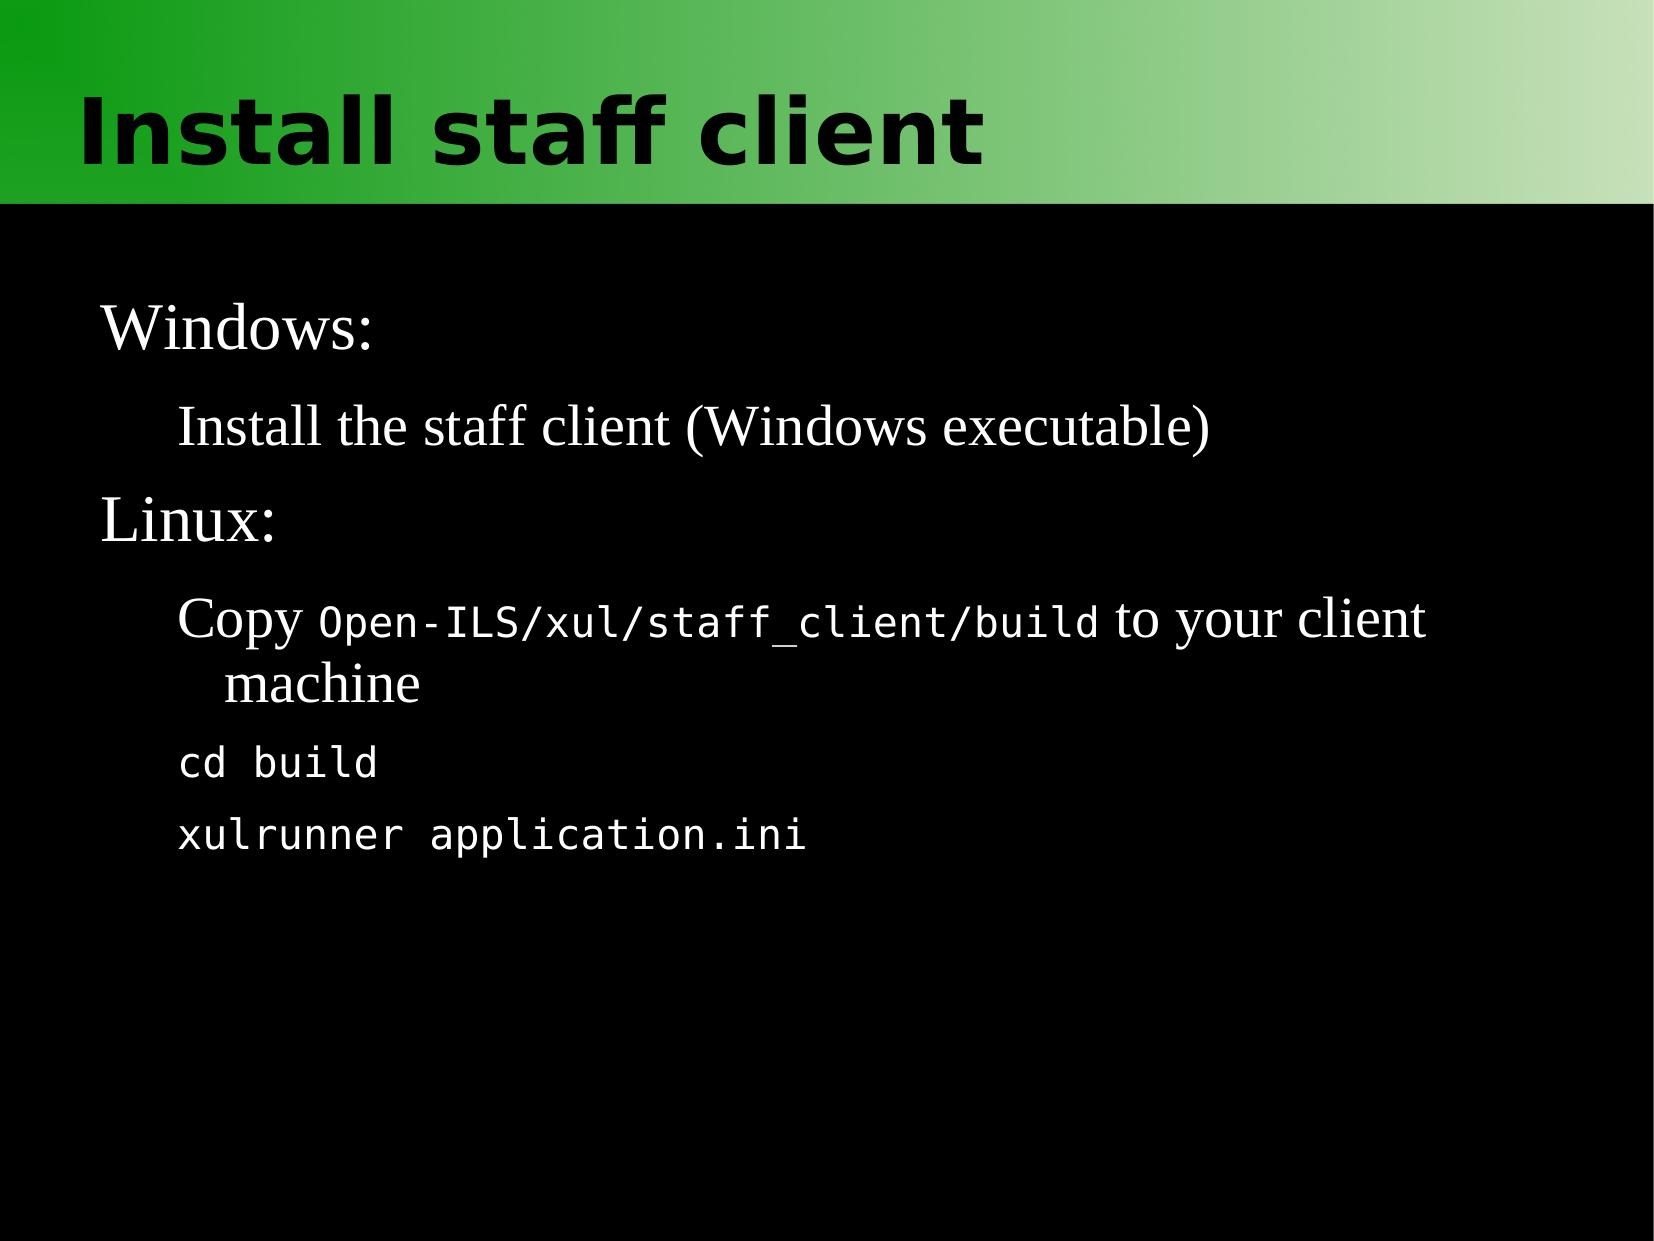

# Install staff client
Windows:
Install the staff client (Windows executable)
Linux:
Copy Open-ILS/xul/staff_client/build to your client machine
cd build
xulrunner application.ini